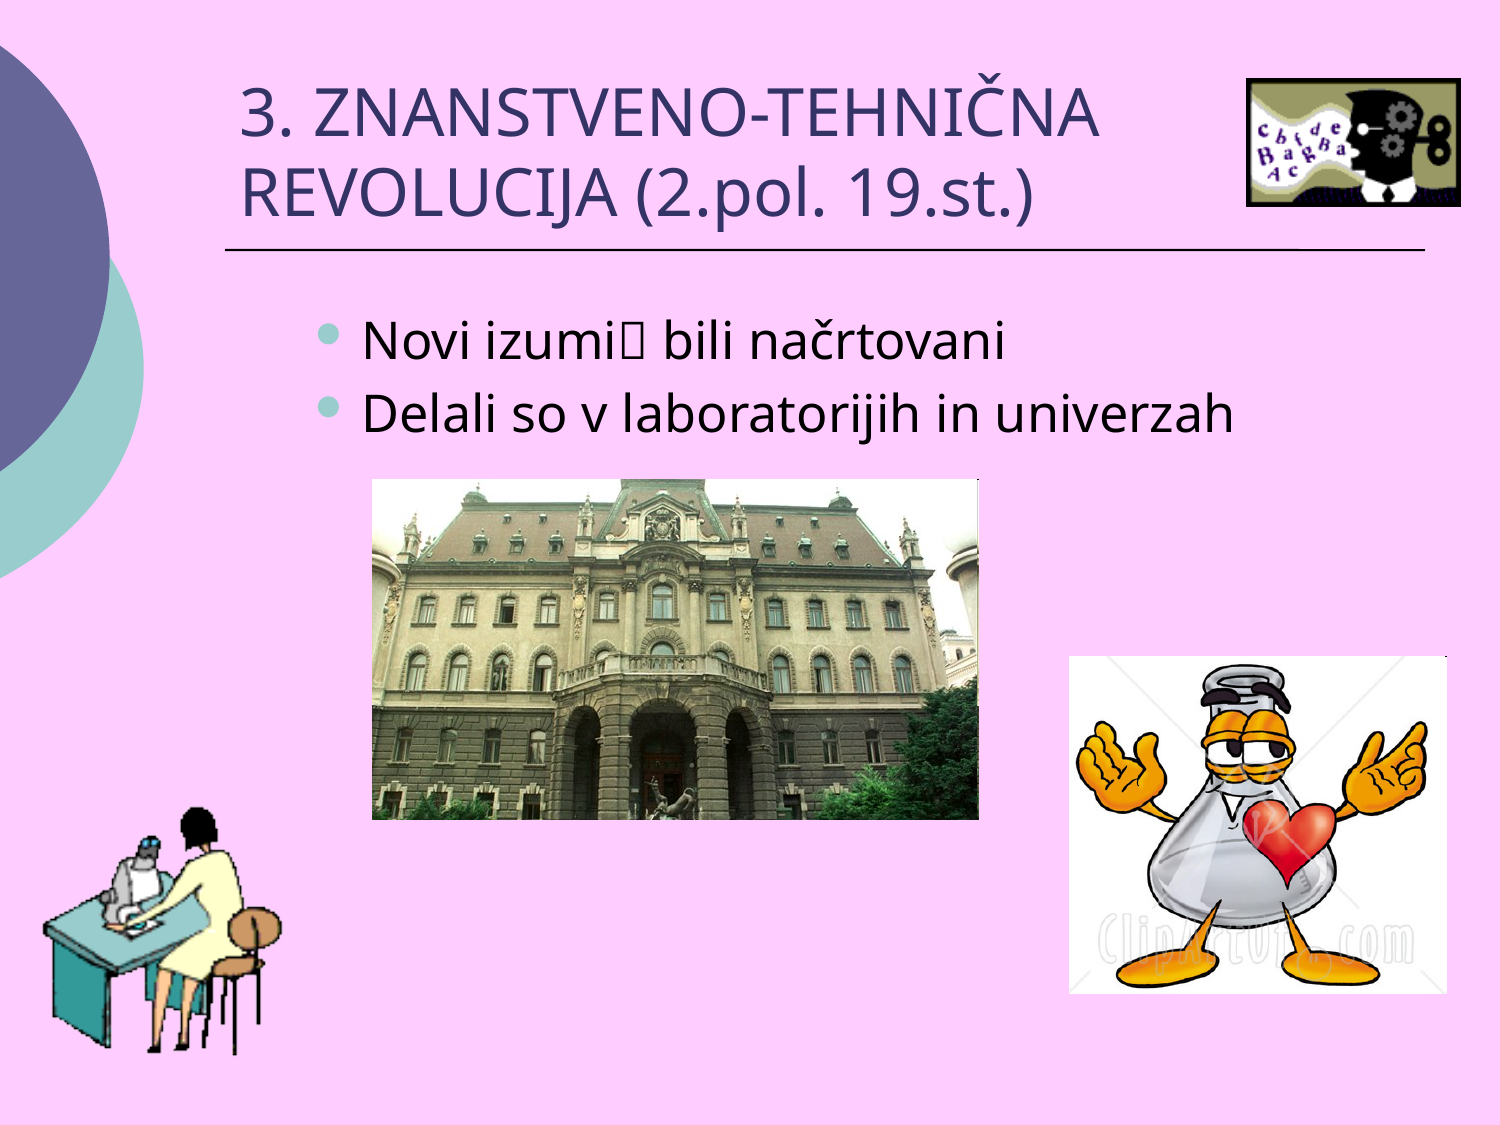

# 3. ZNANSTVENO-TEHNIČNA REVOLUCIJA (2.pol. 19.st.)
Novi izumi bili načrtovani
Delali so v laboratorijih in univerzah